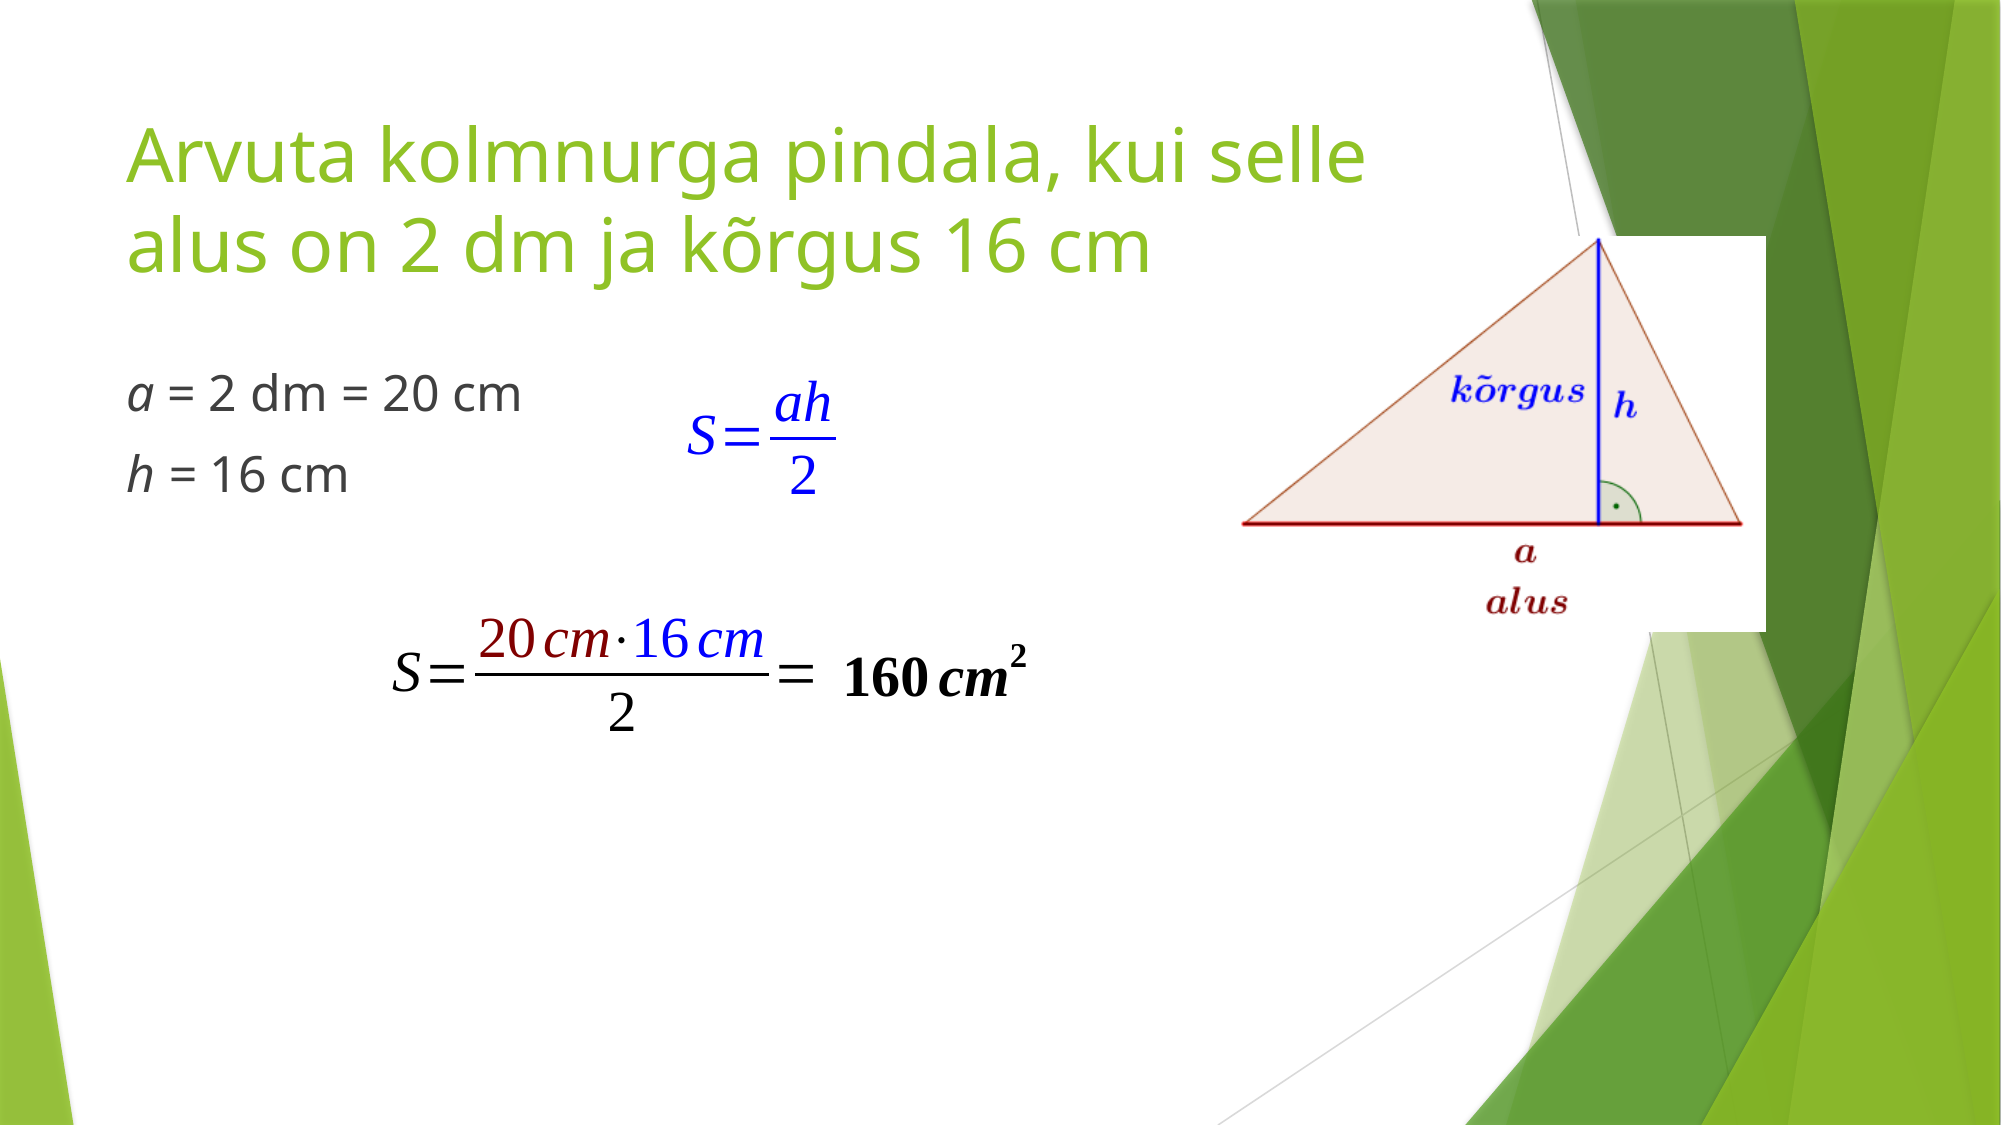

# Arvuta kolmnurga pindala, kui selle alus on 2 dm ja kõrgus 16 cm
a = 2 dm = 20 cm
h = 16 cm